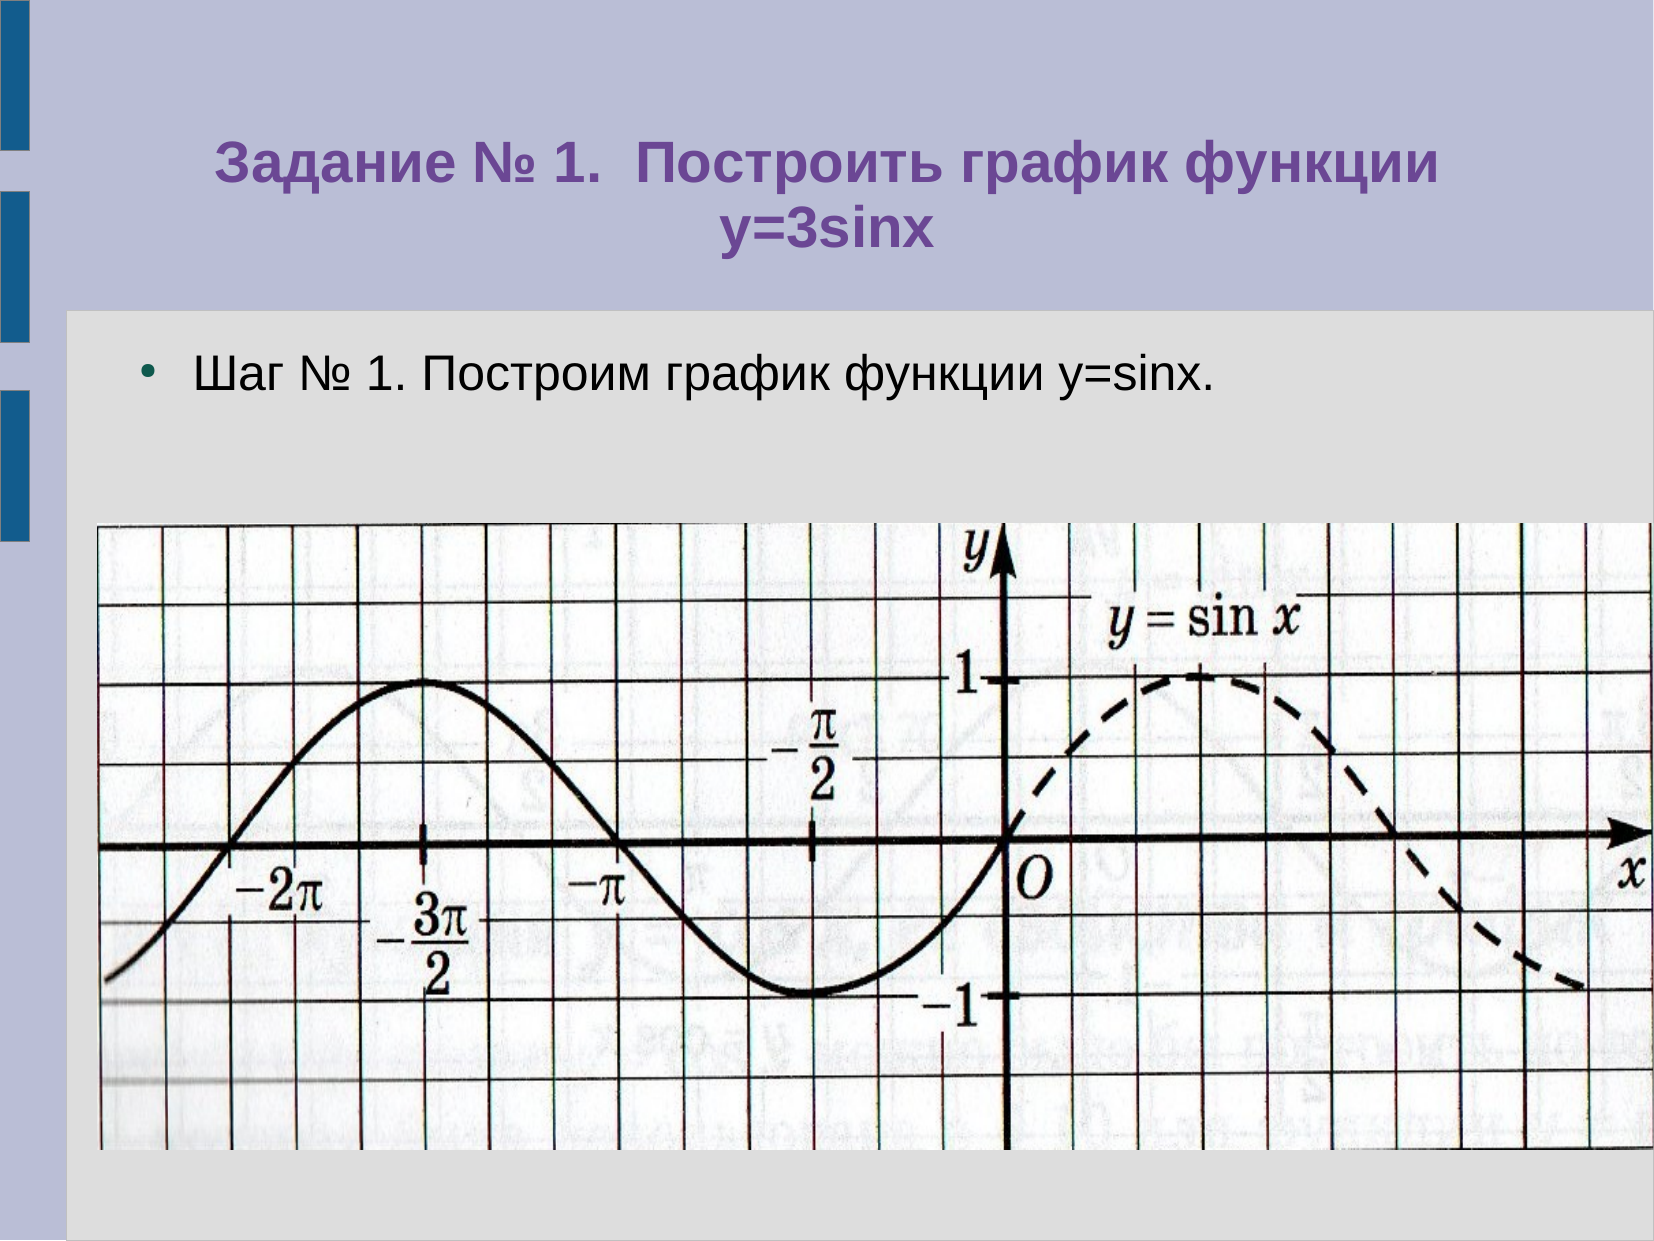

# Задание № 1. Построить график функции у=3sinx
Шаг № 1. Построим график функции у=sinx.